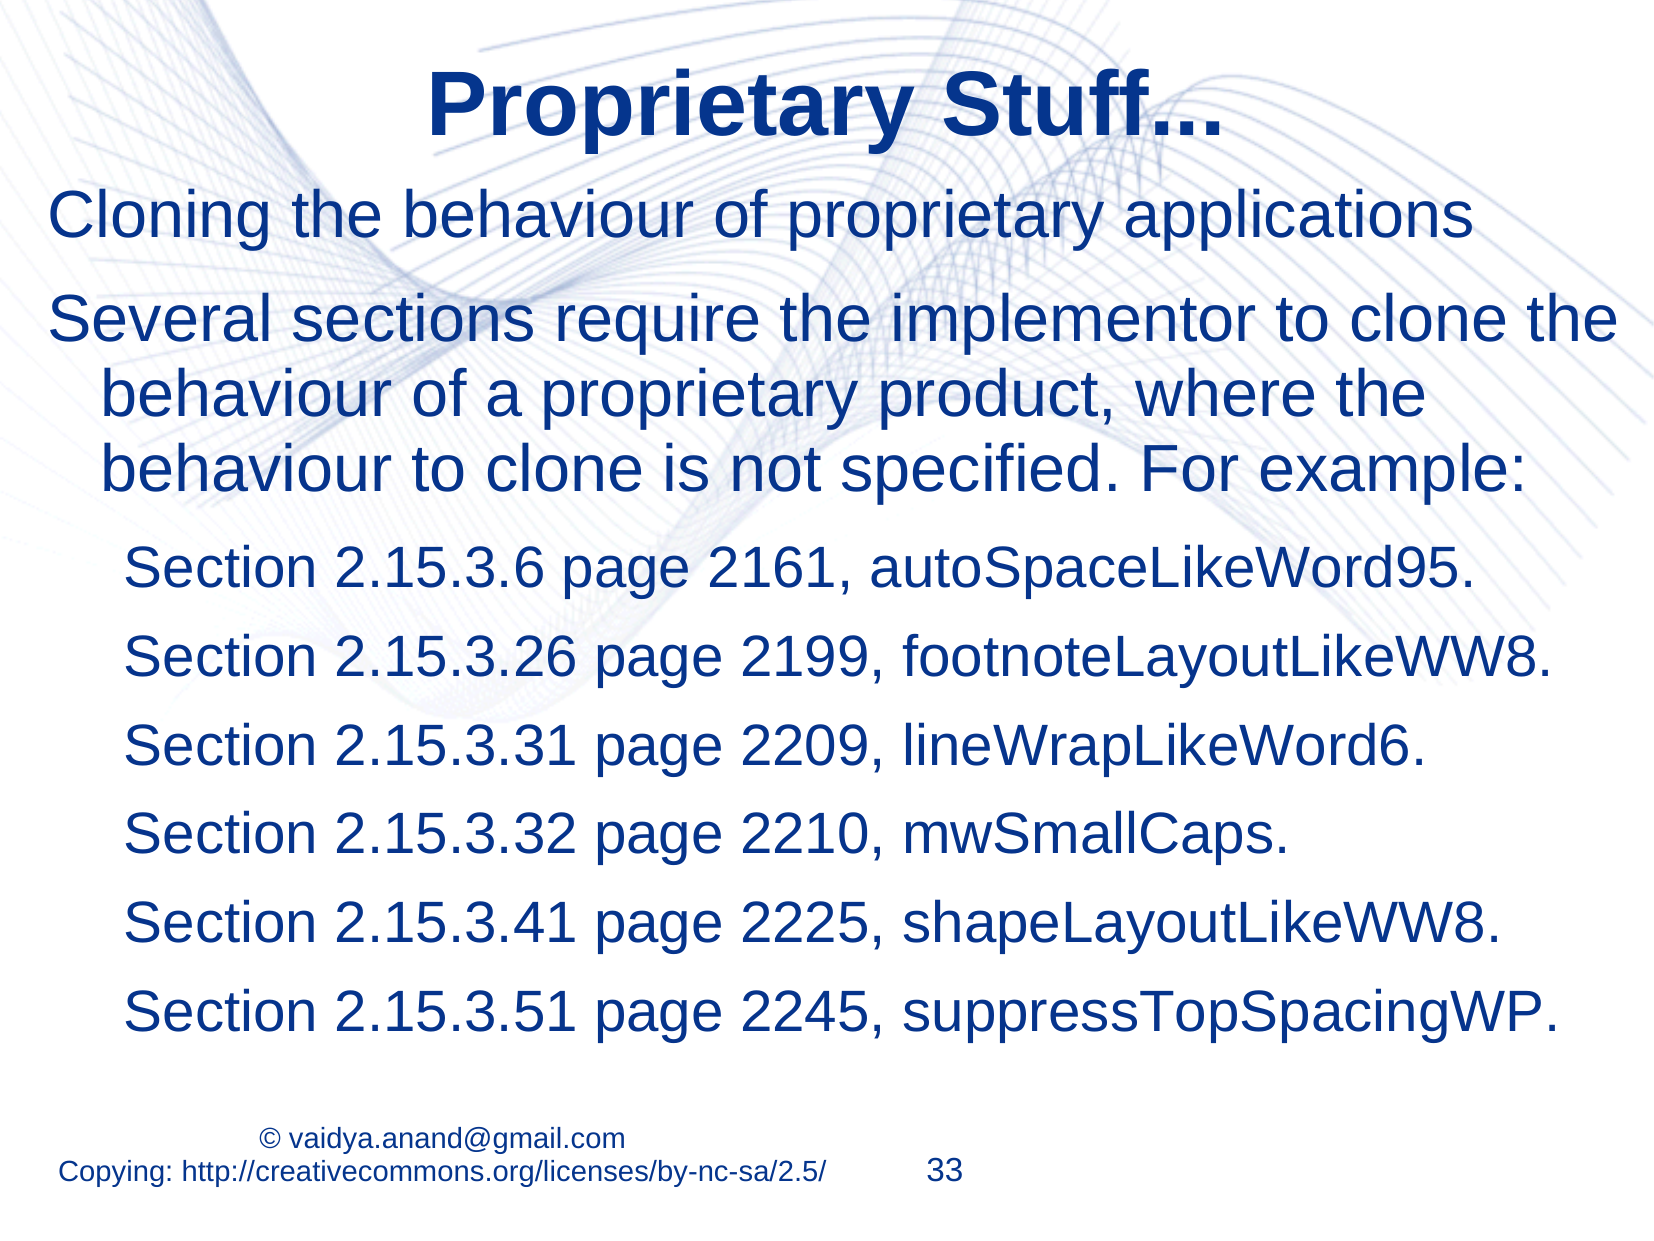

# Proprietary Stuff...
Cloning the behaviour of proprietary applications
Several sections require the implementor to clone the behaviour of a proprietary product, where the behaviour to clone is not specified. For example:
Section 2.15.3.6 page 2161, autoSpaceLikeWord95.
Section 2.15.3.26 page 2199, footnoteLayoutLikeWW8.
Section 2.15.3.31 page 2209, lineWrapLikeWord6.
Section 2.15.3.32 page 2210, mwSmallCaps.
Section 2.15.3.41 page 2225, shapeLayoutLikeWW8.
Section 2.15.3.51 page 2245, suppressTopSpacingWP.
http://www.broffice.org
33